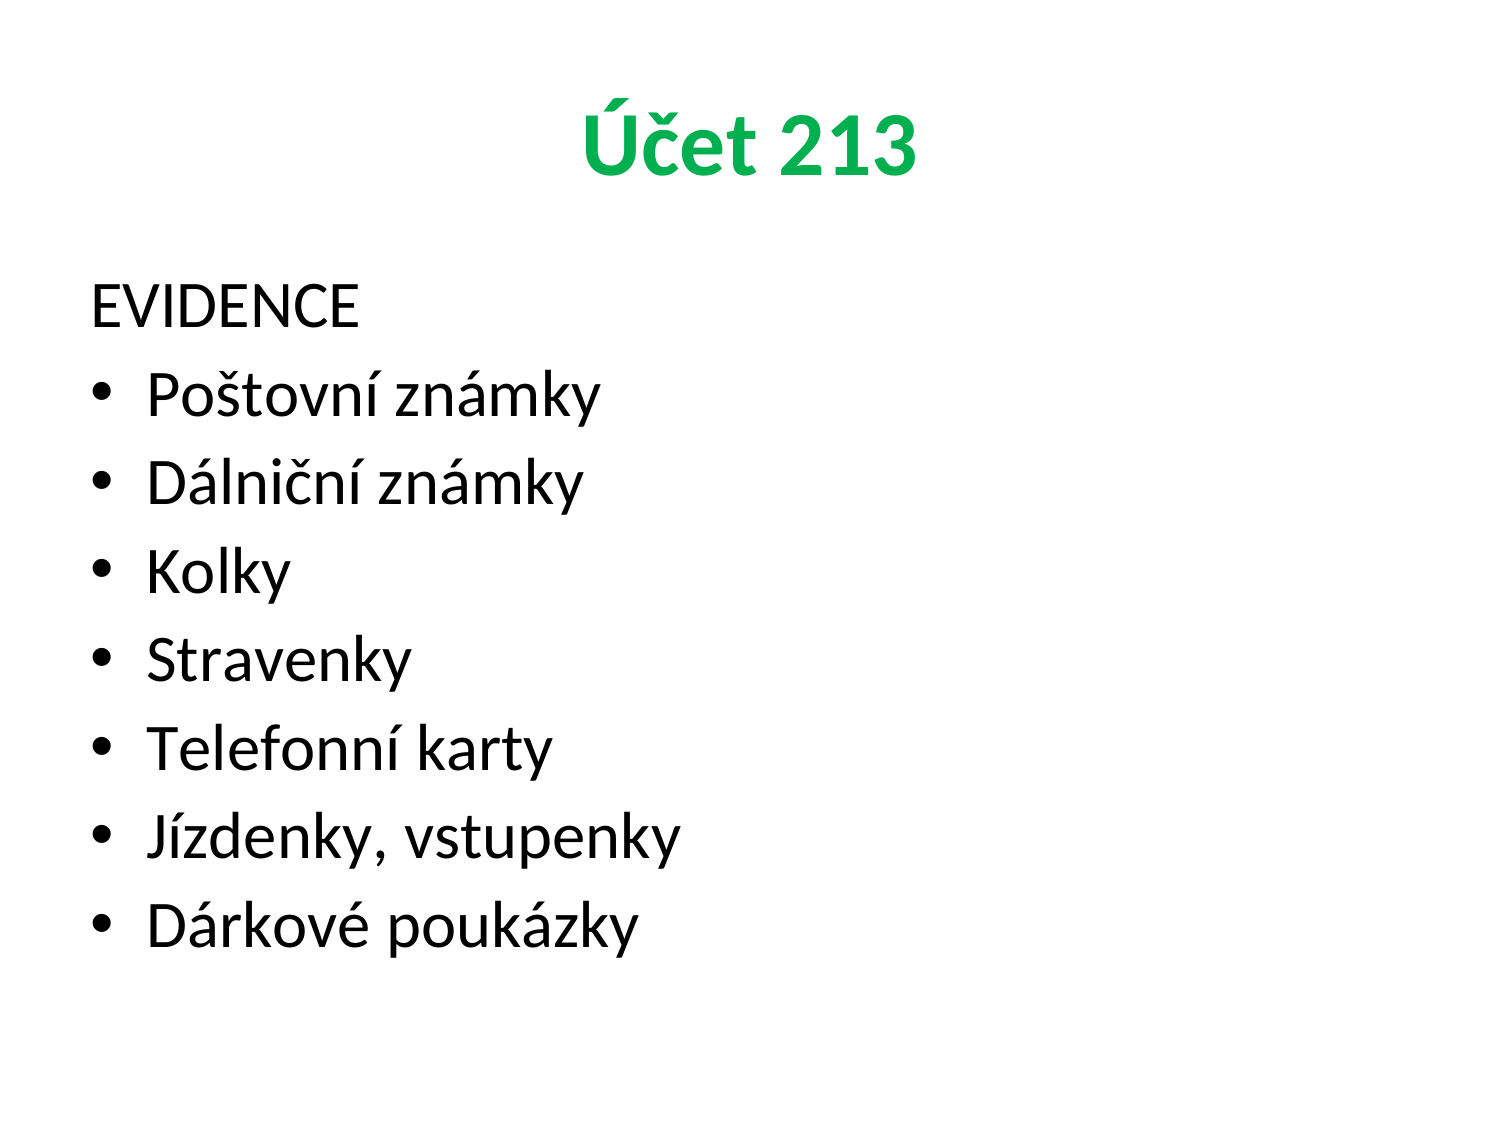

# Účet 213
EVIDENCE
Poštovní známky
Dálniční známky
Kolky
Stravenky
Telefonní karty
Jízdenky, vstupenky
Dárkové poukázky